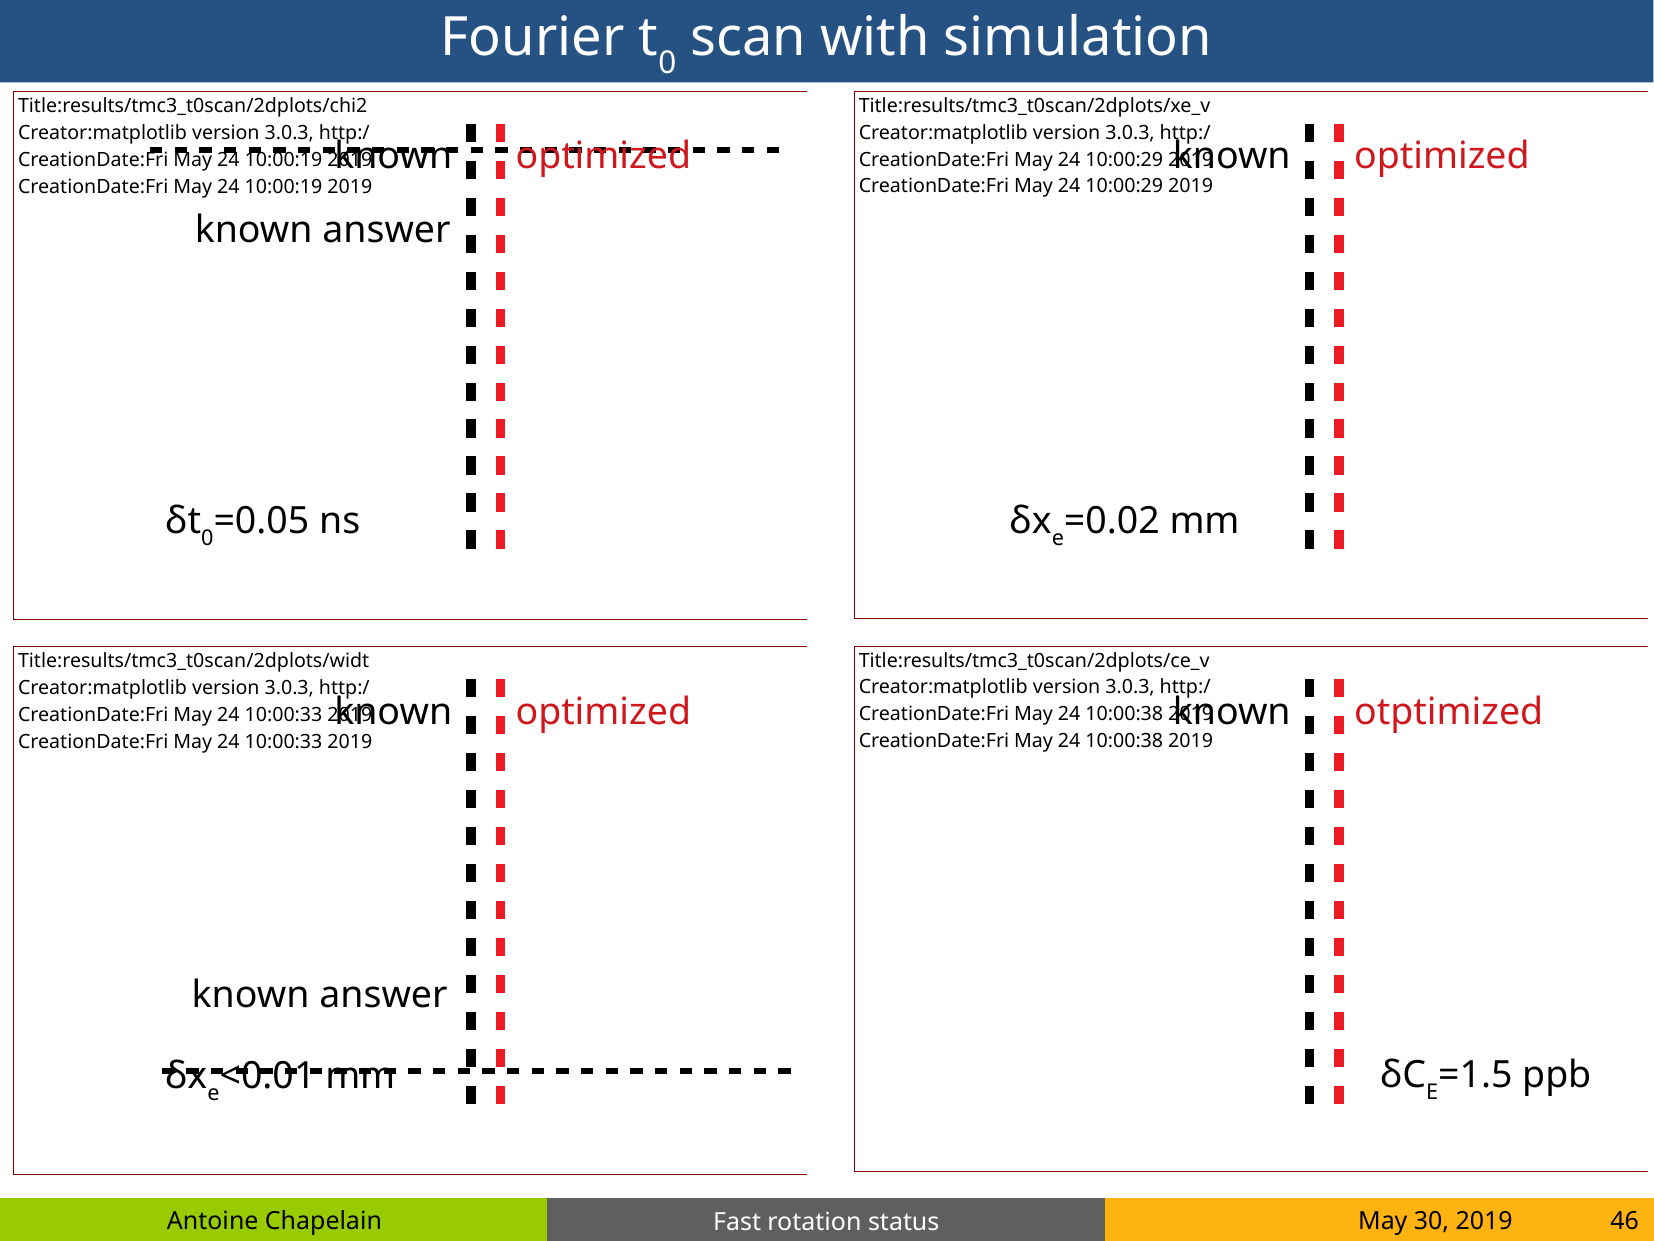

# Fourier t0 scan with simulation
known
optimized
known
optimized
known answer
δt0=0.05 ns
δxe=0.02 mm
known
optimized
known
otptimized
known answer
δCE=1.5 ppb
δxe<0.01 mm